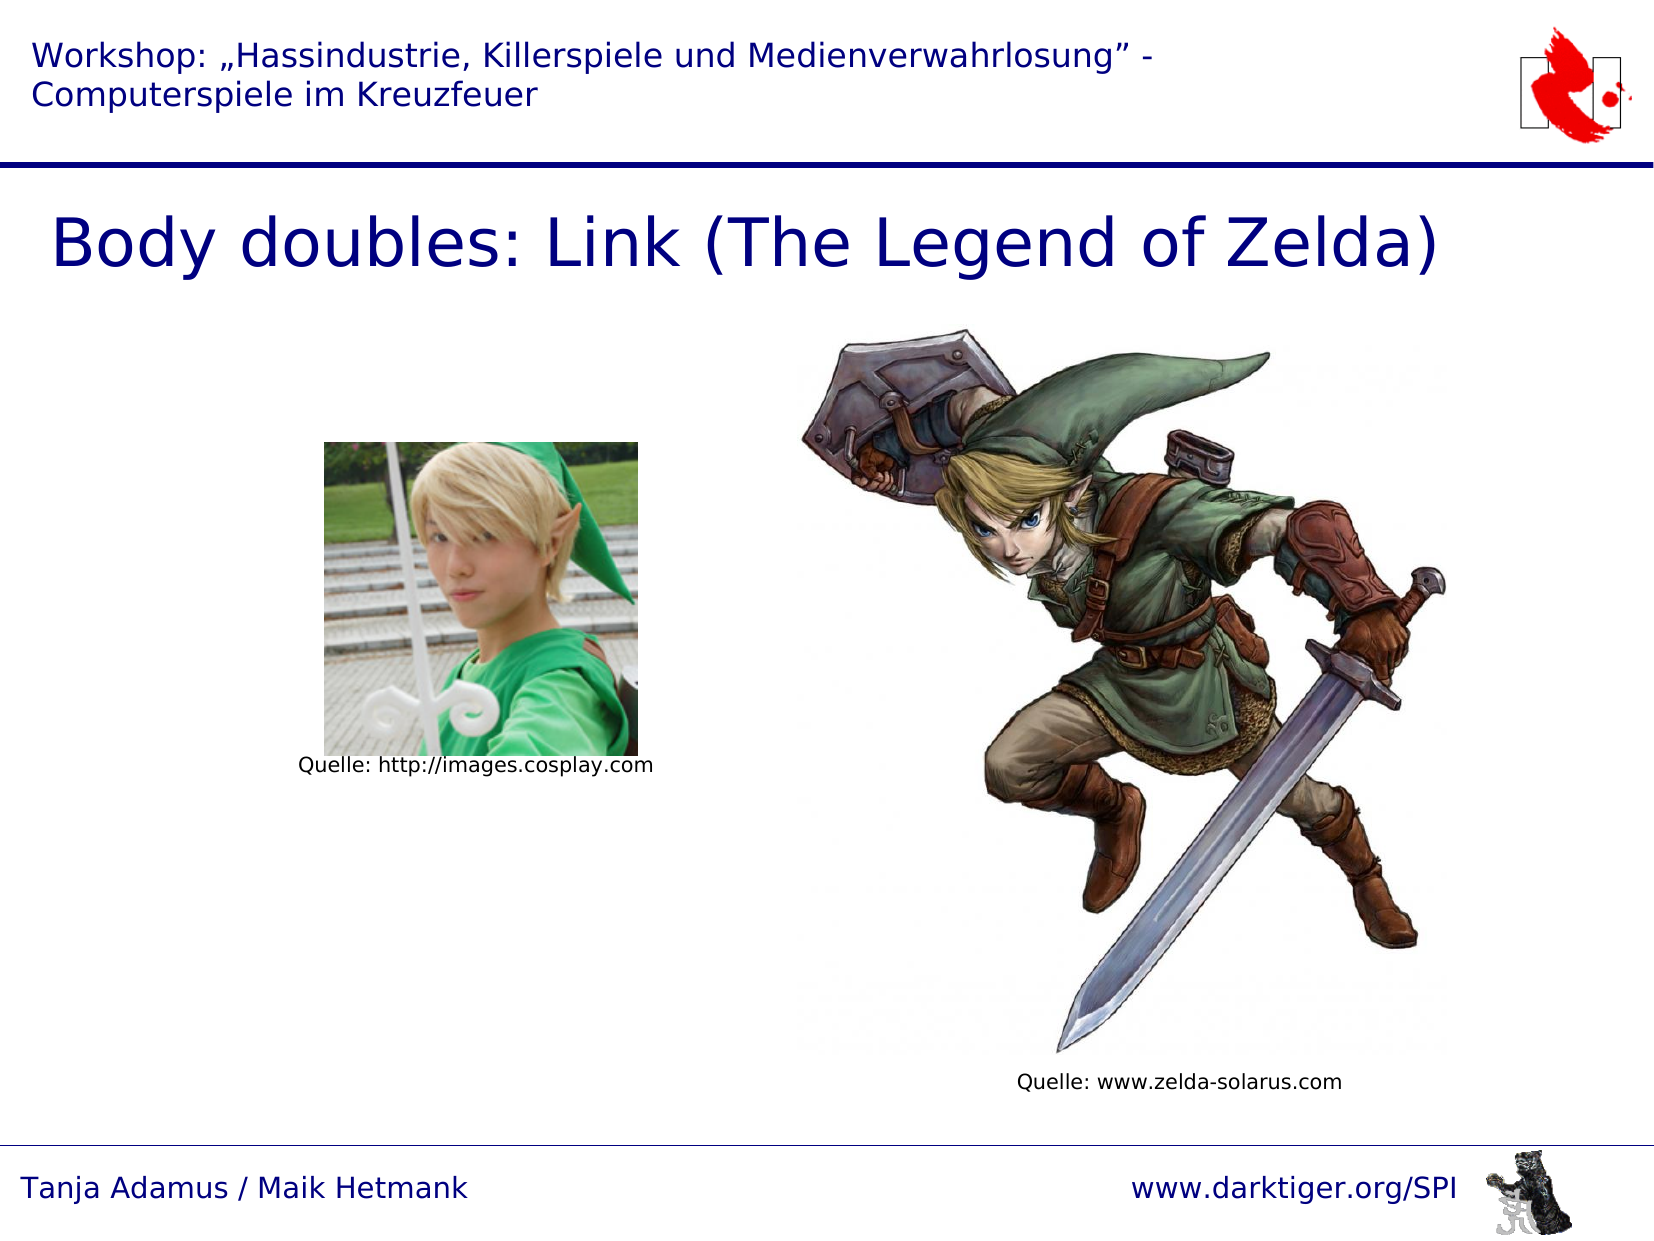

Workshop: „Hassindustrie, Killerspiele und Medienverwahrlosung” - Computerspiele im Kreuzfeuer
Body doubles: Link (The Legend of Zelda)
Quelle: http://images.cosplay.com
Quelle: www.zelda-solarus.com